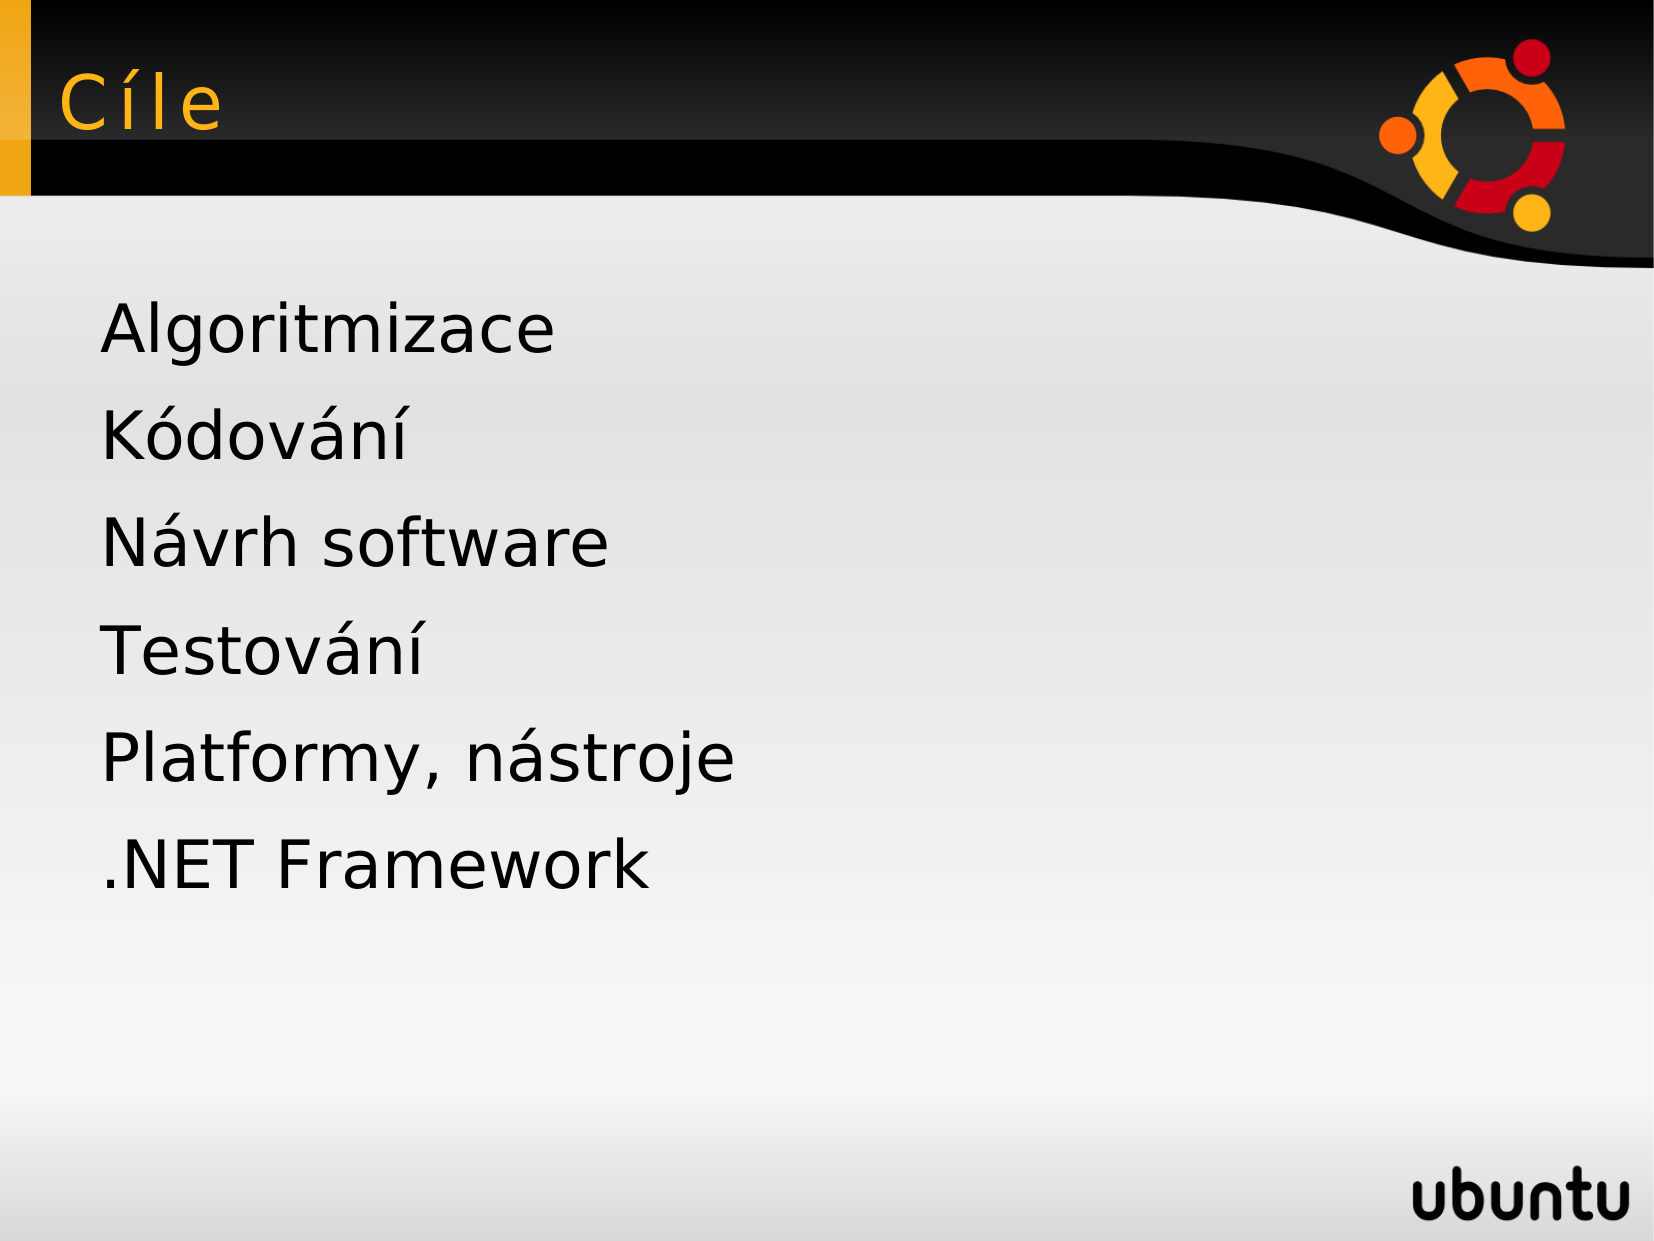

# Cíle
Algoritmizace
Kódování
Návrh software
Testování
Platformy, nástroje
.NET Framework